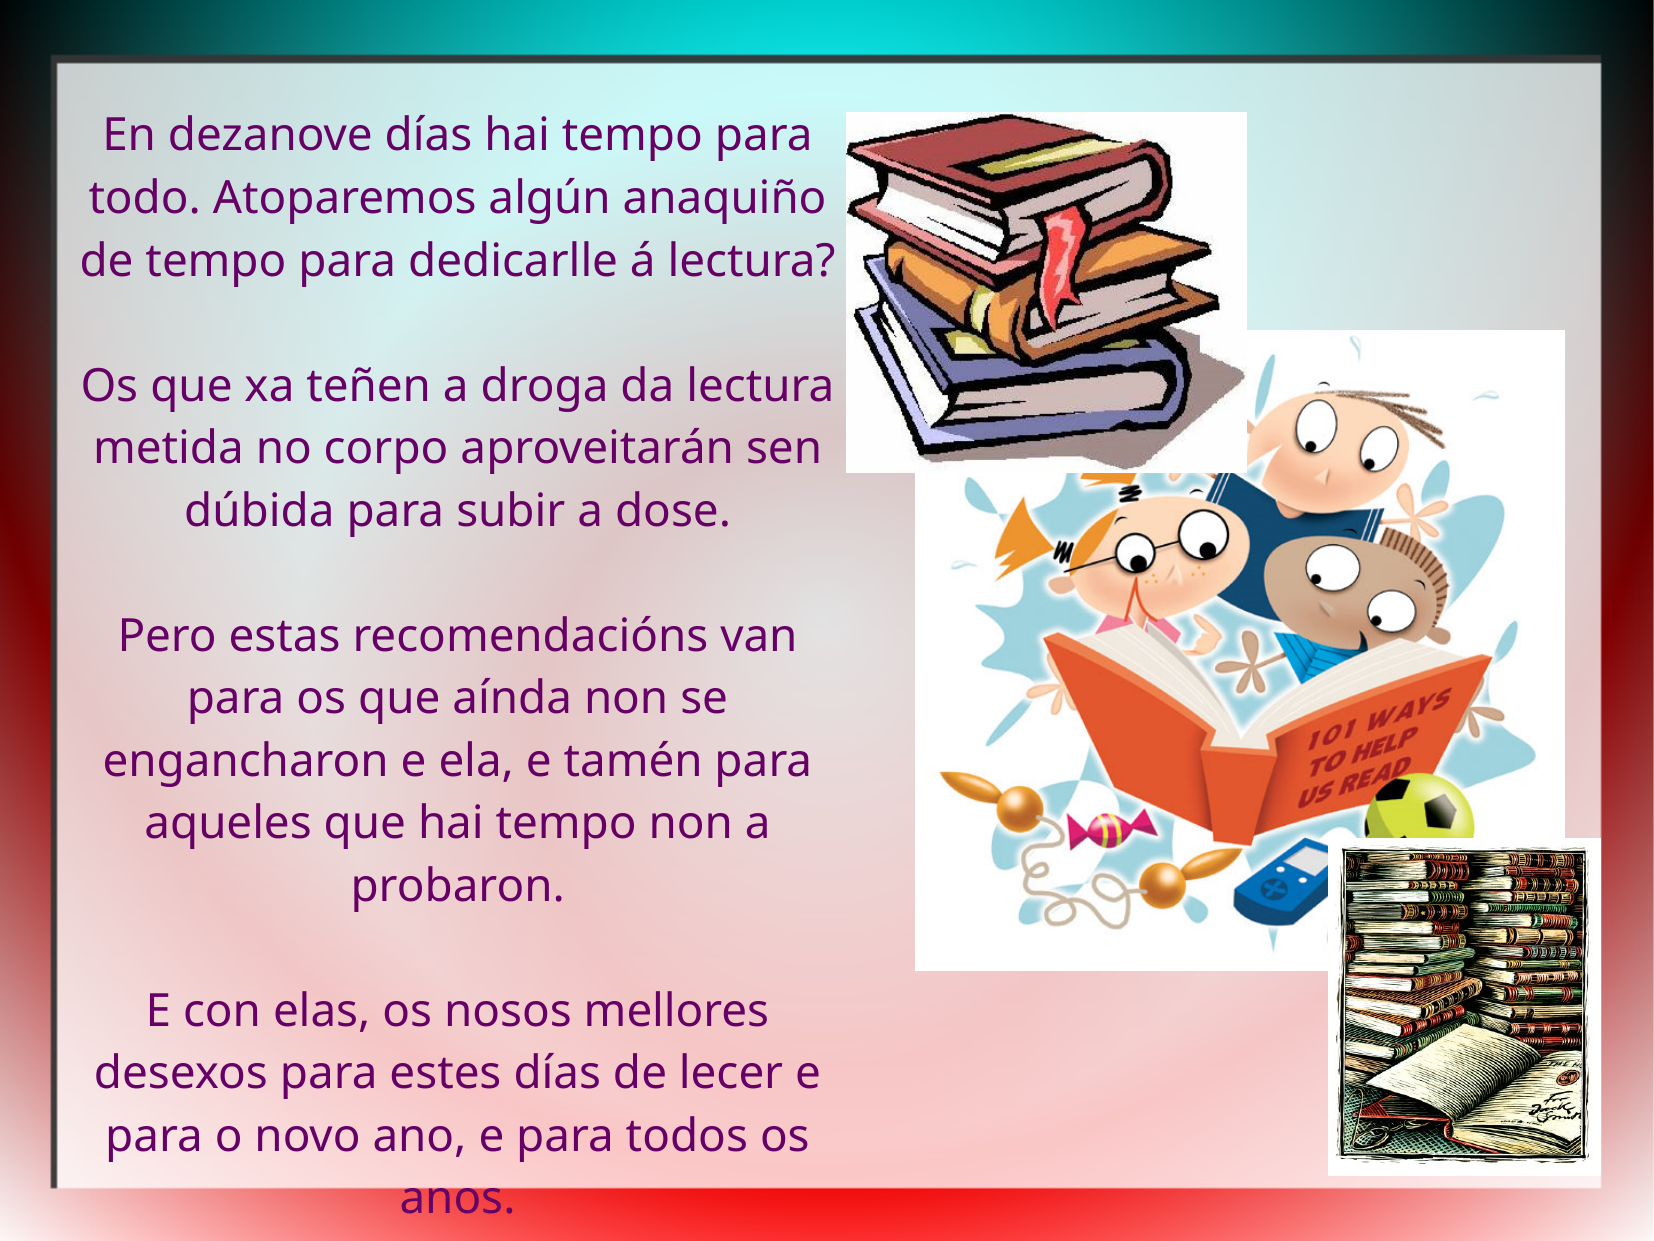

En dezanove días hai tempo para todo. Atoparemos algún anaquiño de tempo para dedicarlle á lectura?
Os que xa teñen a droga da lectura metida no corpo aproveitarán sen dúbida para subir a dose.
Pero estas recomendacións van para os que aínda non se engancharon e ela, e tamén para aqueles que hai tempo non a probaron.
E con elas, os nosos mellores desexos para estes días de lecer e para o novo ano, e para todos os anos.